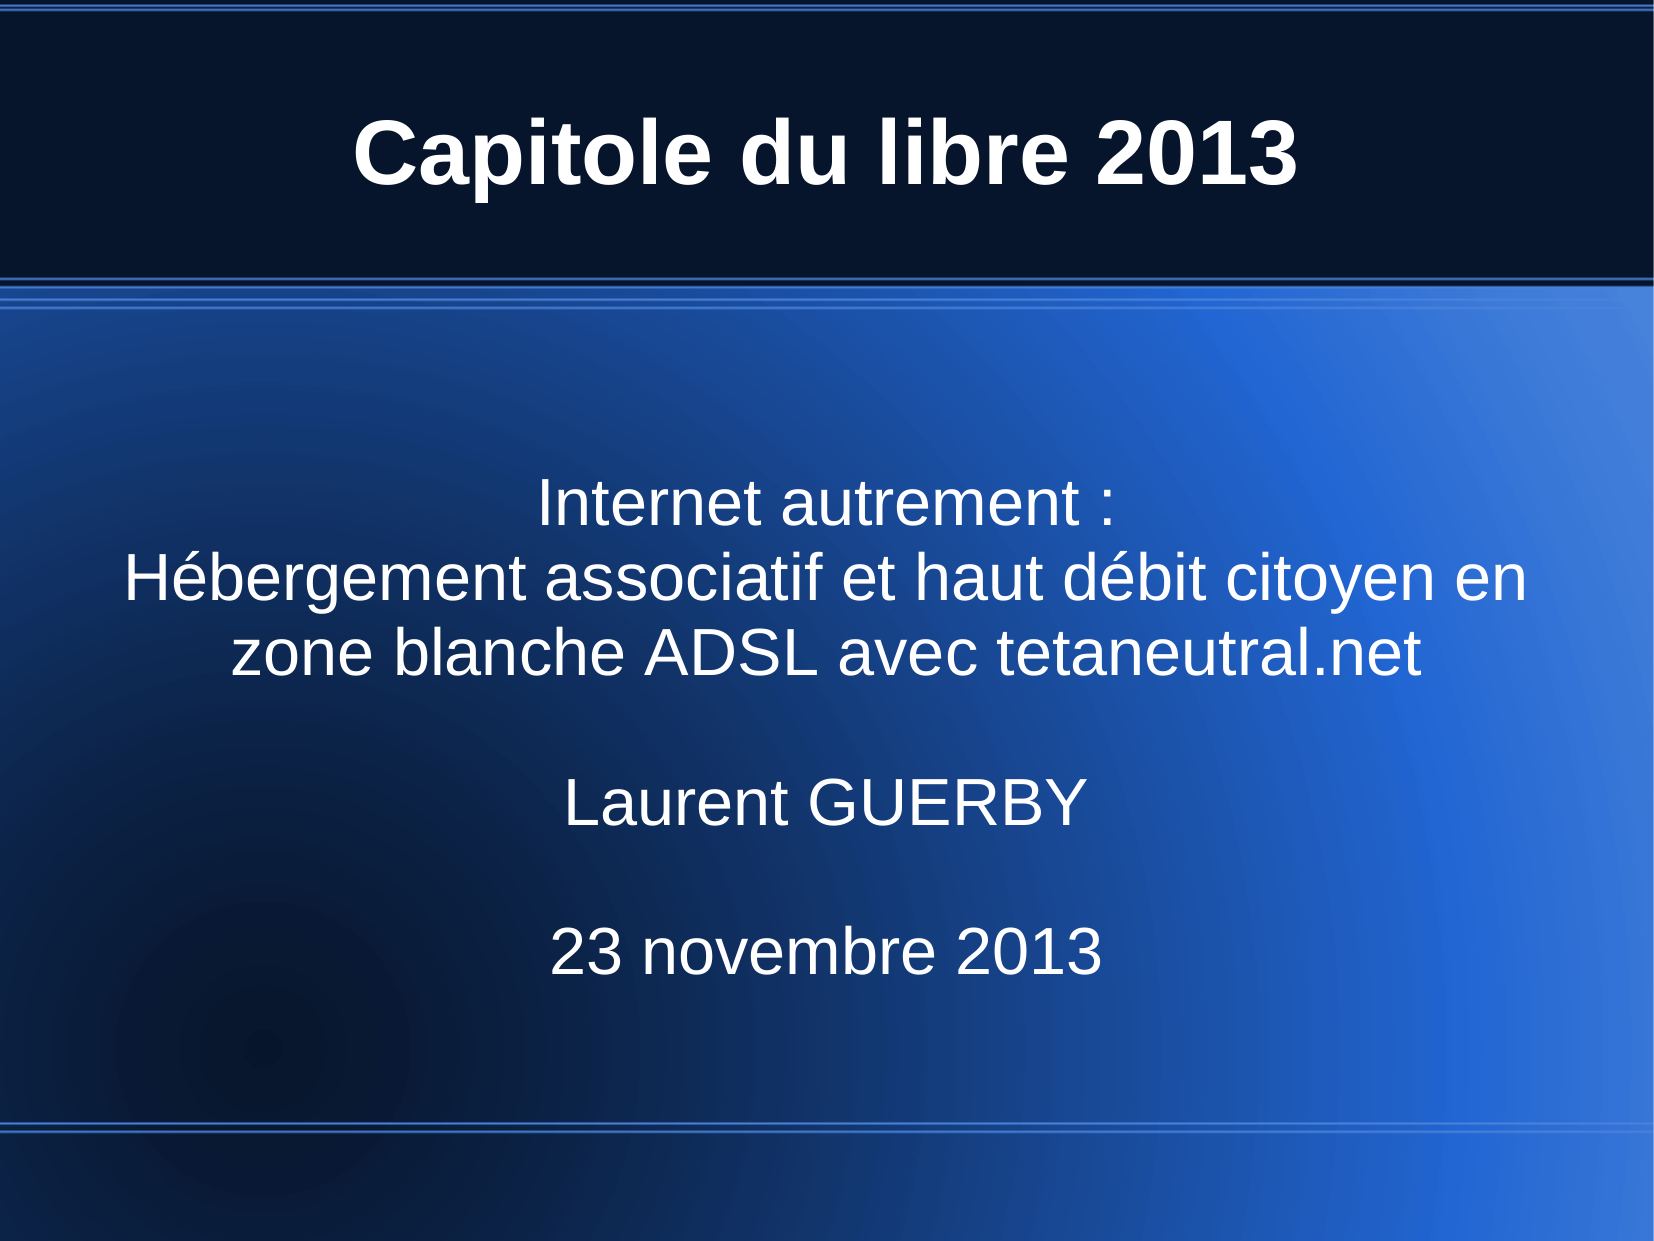

# Capitole du libre 2013
Internet autrement :
Hébergement associatif et haut débit citoyen en zone blanche ADSL avec tetaneutral.net
Laurent GUERBY
23 novembre 2013